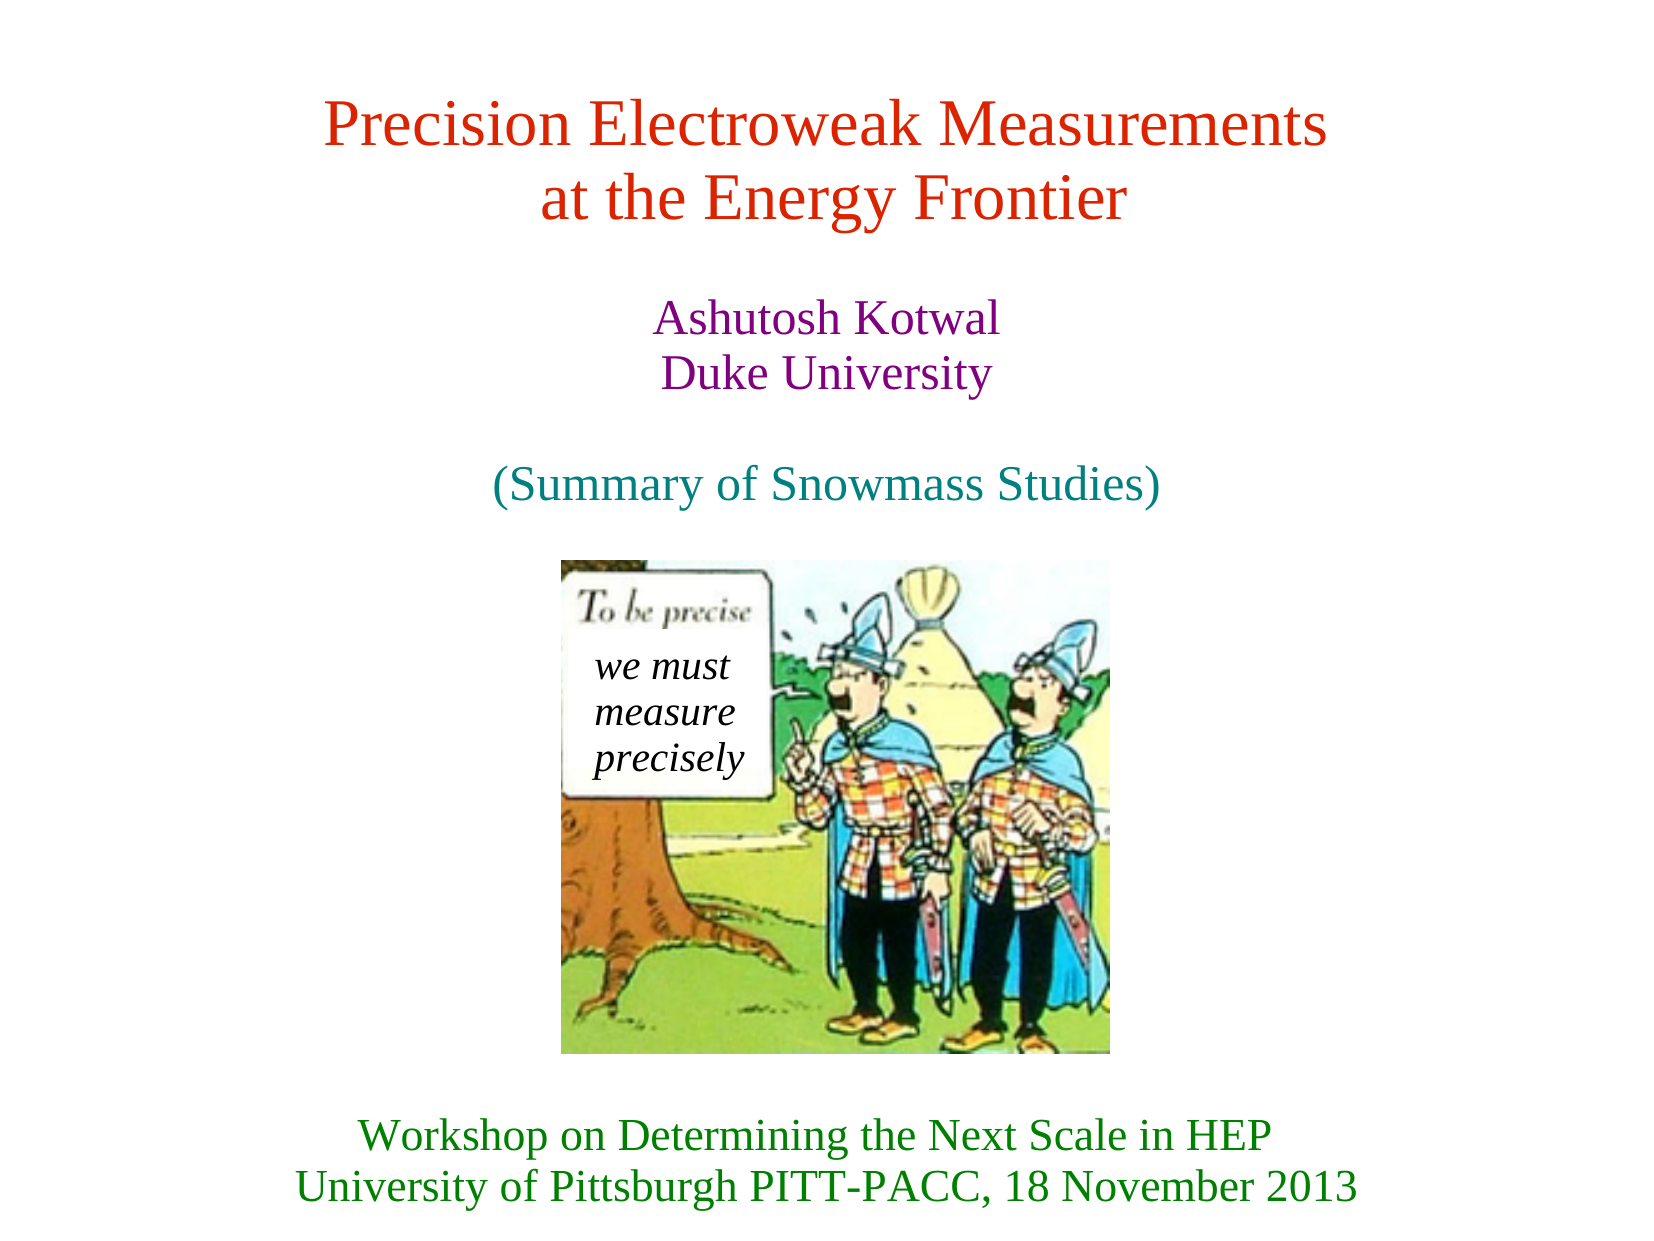

# Precision Electroweak Measurements at the Energy Frontier Ashutosh Kotwal Duke University (Summary of Snowmass Studies)
we must
measure
precisely
Workshop on Determining the Next Scale in HEP
University of Pittsburgh PITT-PACC, 18 November 2013